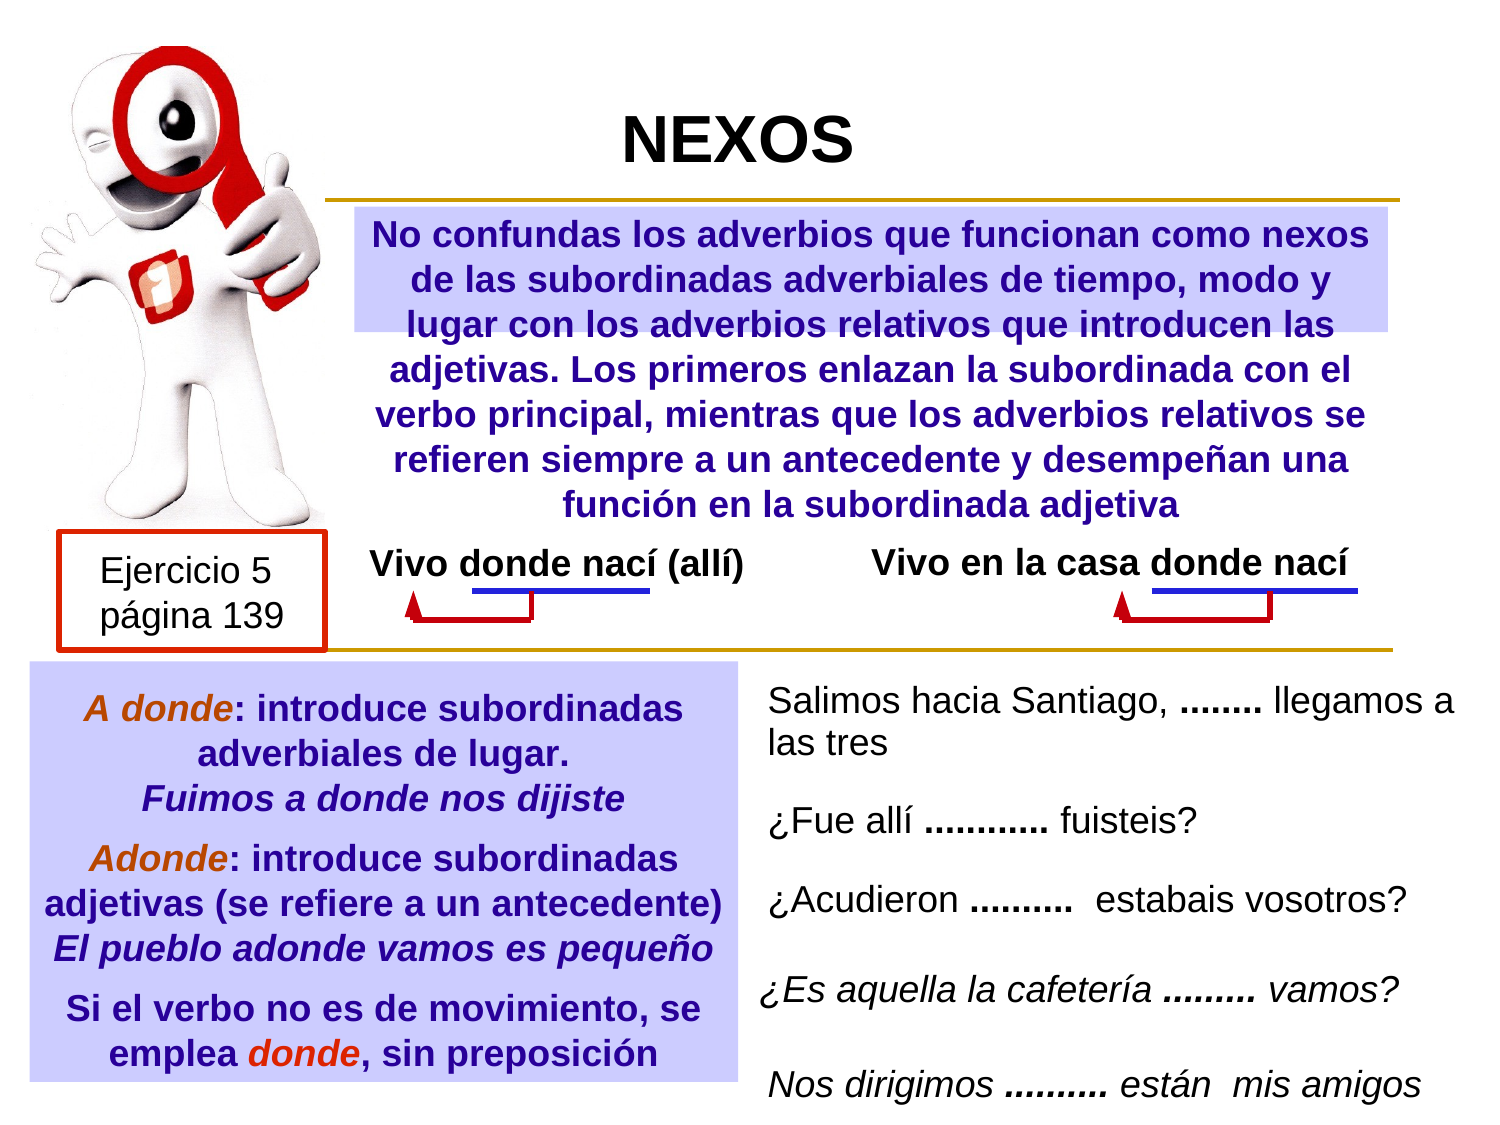

NEXOS
No confundas los adverbios que funcionan como nexos de las subordinadas adverbiales de tiempo, modo y lugar con los adverbios relativos que introducen las adjetivas. Los primeros enlazan la subordinada con el verbo principal, mientras que los adverbios relativos se refieren siempre a un antecedente y desempeñan una función en la subordinada adjetiva
Vivo en la casa donde nací
Ejercicio 5
página 139
Vivo donde nací (allí)
A donde: introduce subordinadas adverbiales de lugar.
Fuimos a donde nos dijiste
Adonde: introduce subordinadas adjetivas (se refiere a un antecedente)
El pueblo adonde vamos es pequeño
Si el verbo no es de movimiento, se emplea donde, sin preposición
Salimos hacia Santiago, ........ llegamos a las tres
¿Fue allí ............ fuisteis?
¿Acudieron .......... estabais vosotros?
¿Es aquella la cafetería ......... vamos?
Nos dirigimos .......... están mis amigos